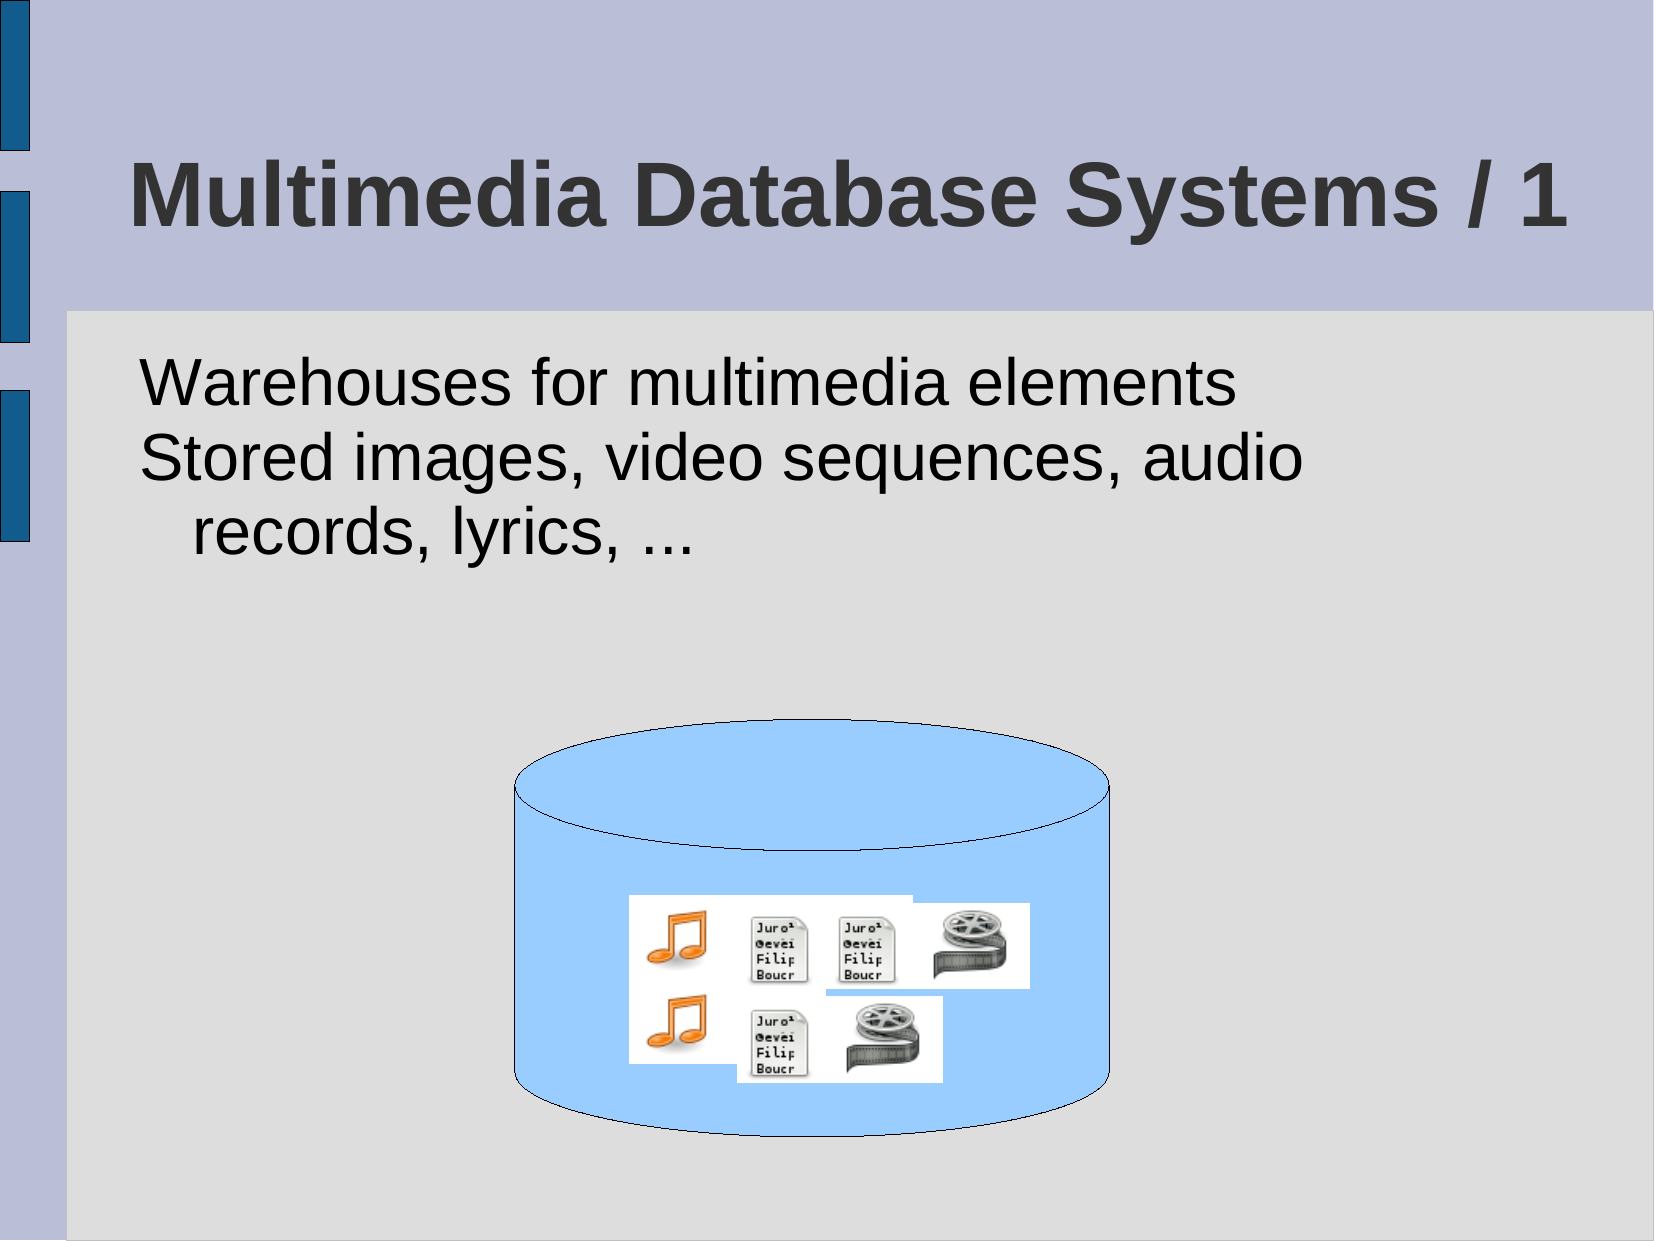

# Multimedia Database Systems / 1
Warehouses for multimedia elements
Stored images, video sequences, audio records, lyrics, ...